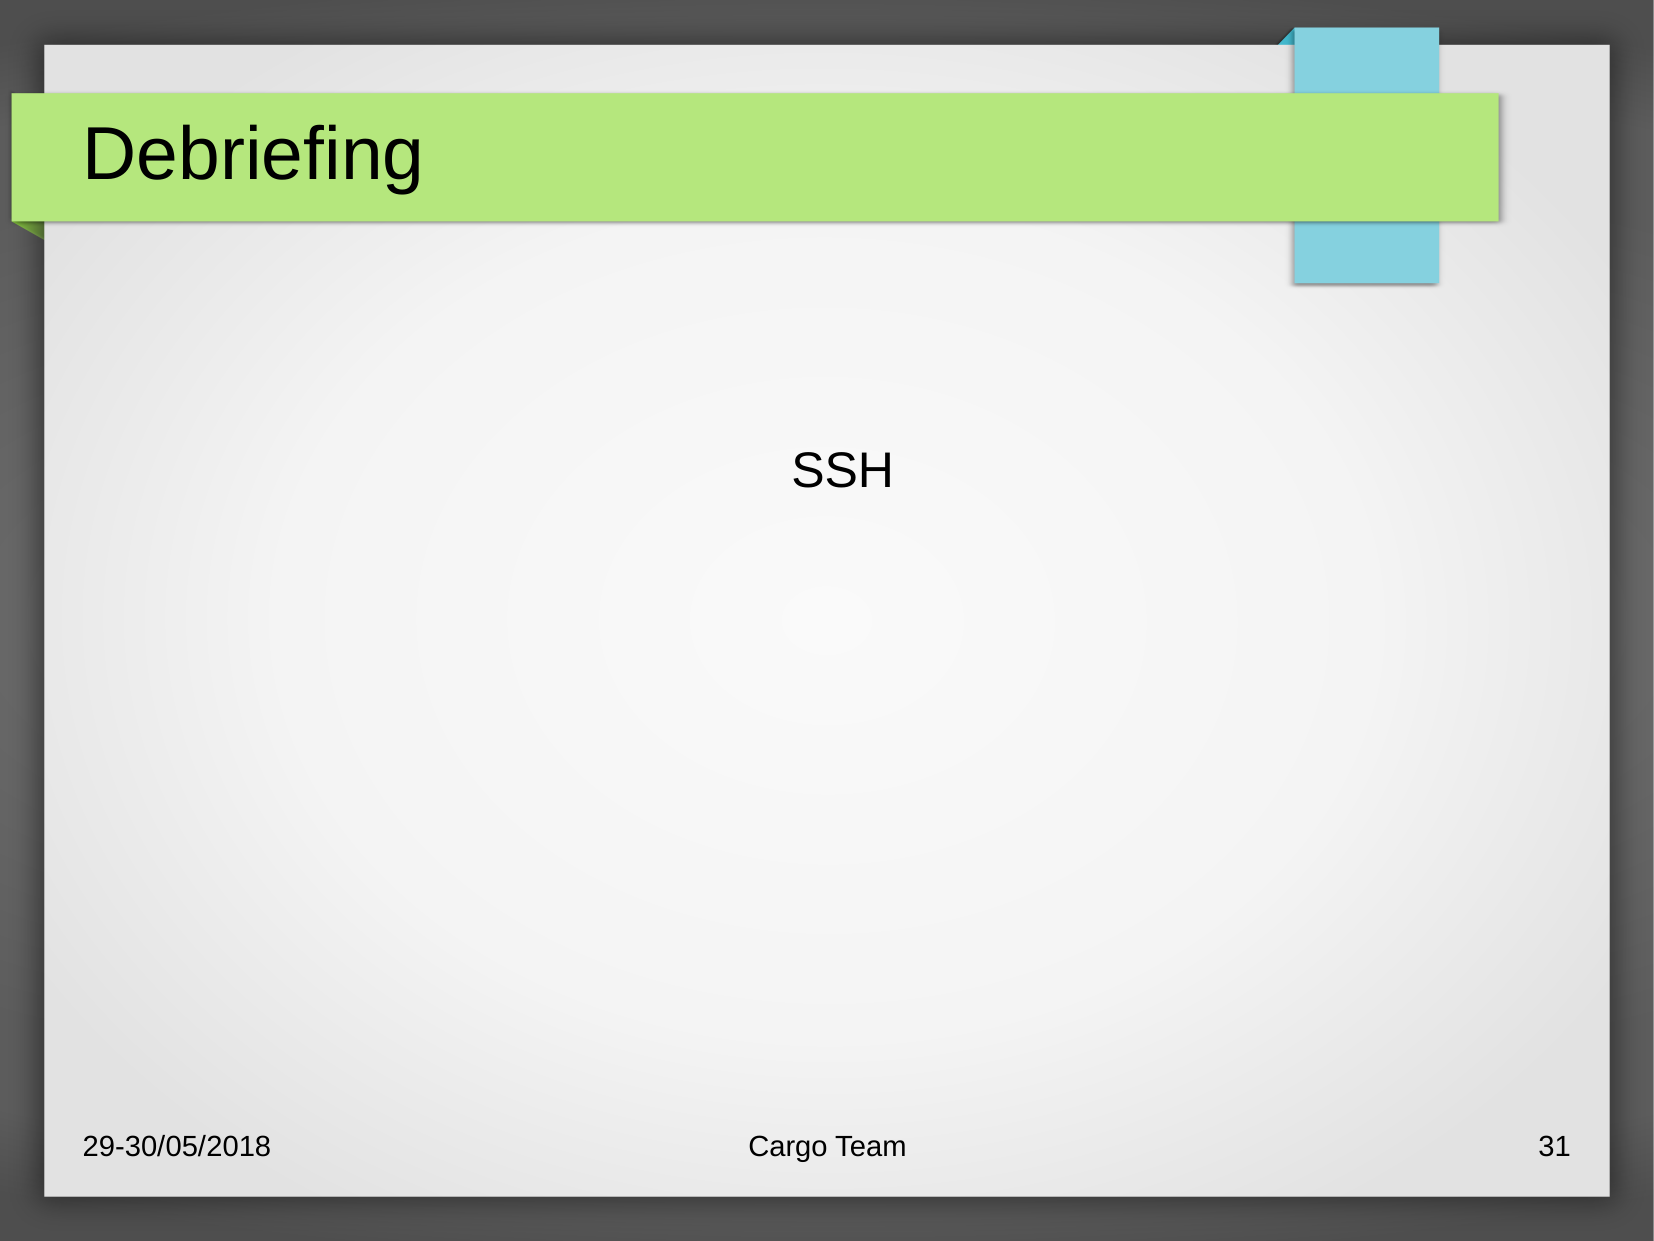

# Debriefing
SSH
29-30/05/2018
Cargo Team
31